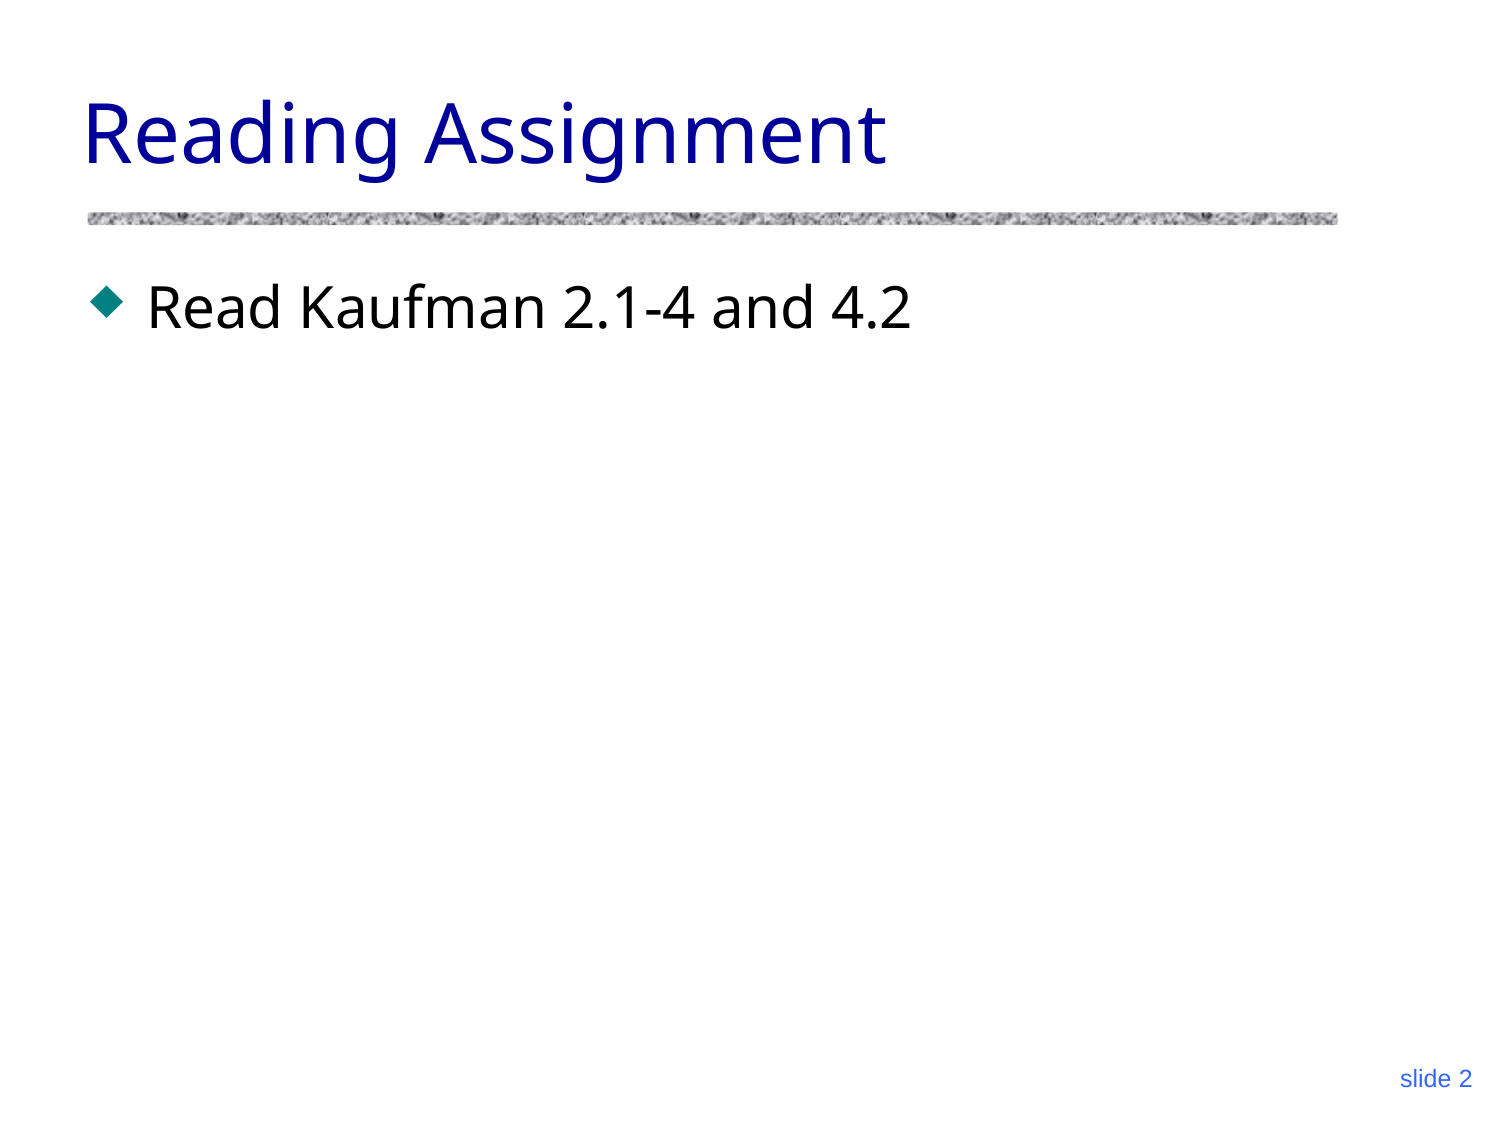

# Reading Assignment
Read Kaufman 2.1-4 and 4.2
slide